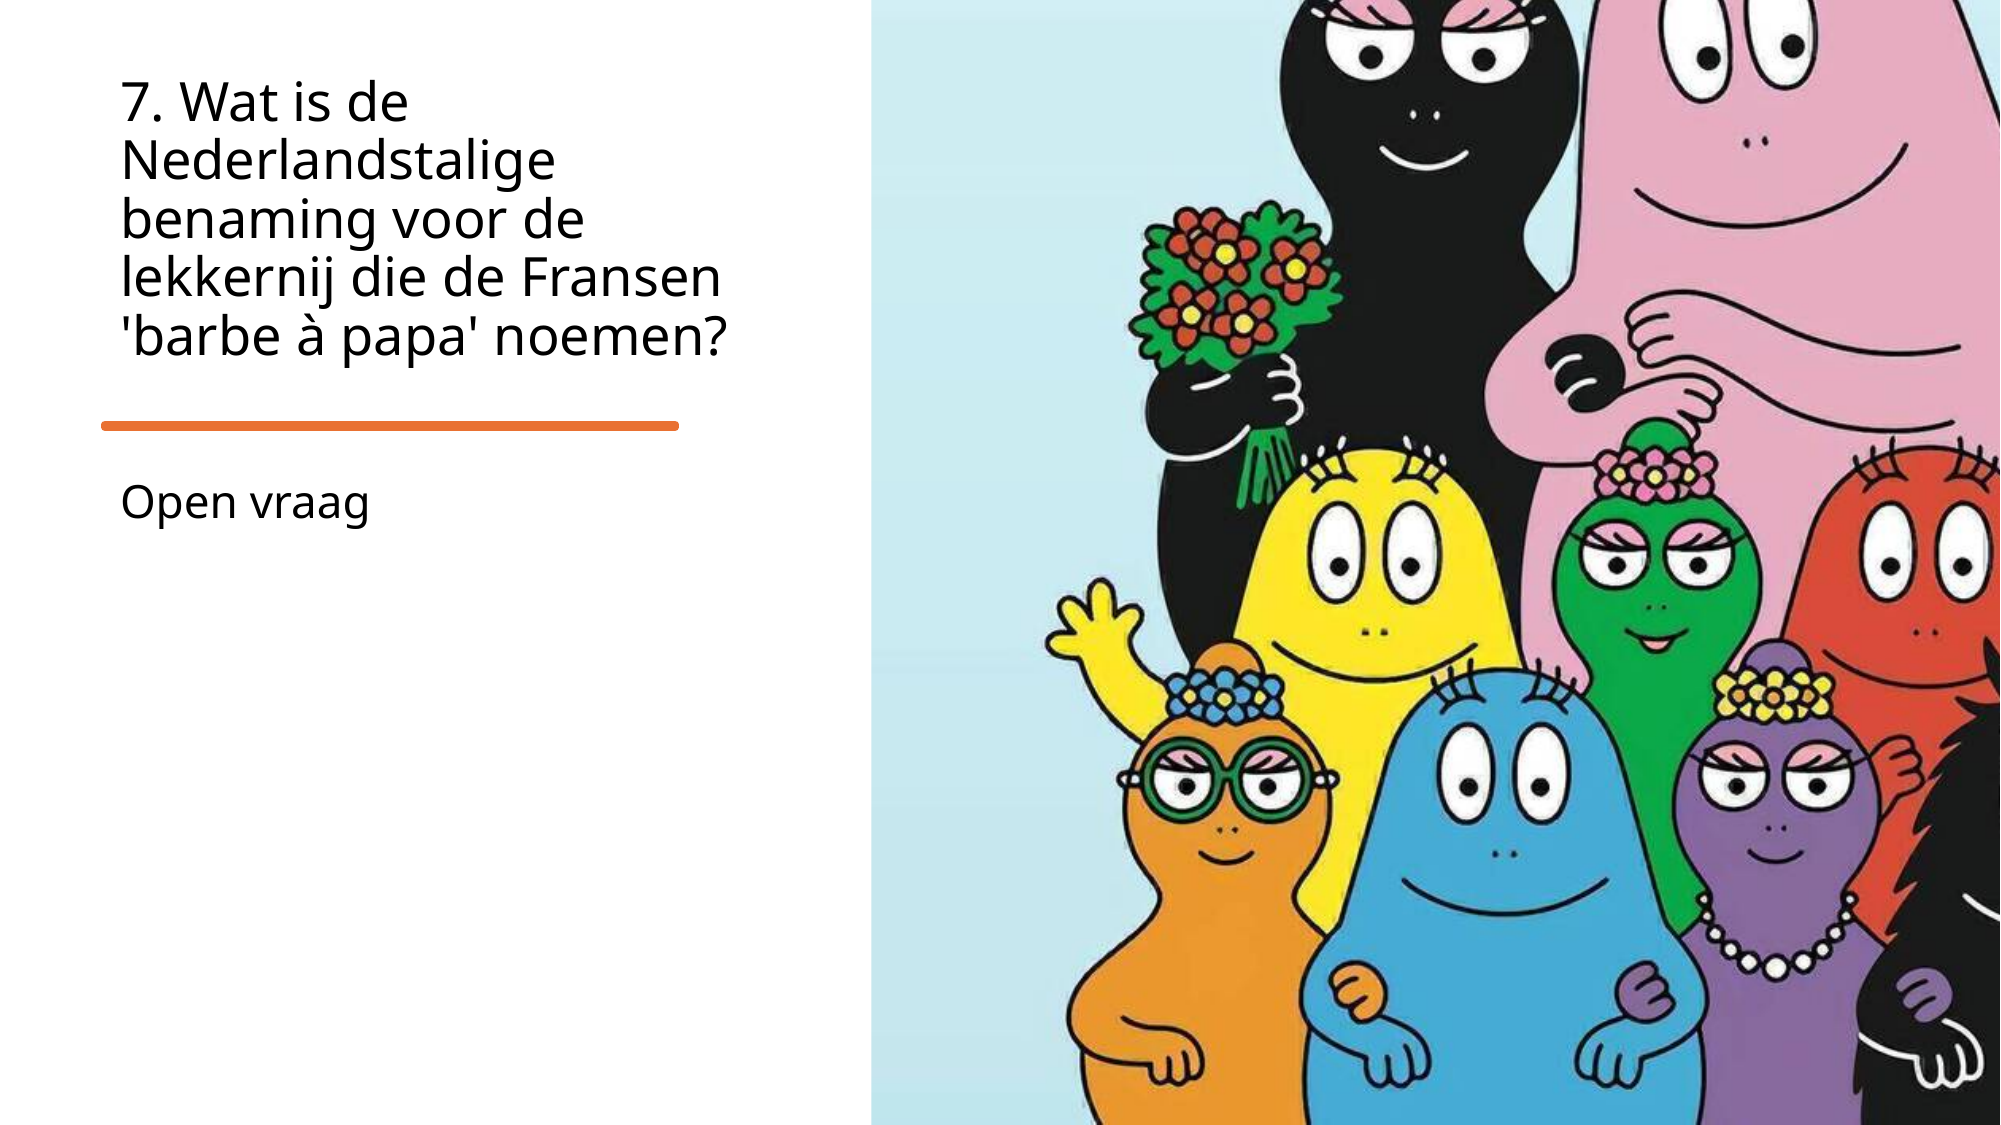

# 7. Wat is de Nederlandstalige benaming voor de lekkernij die de Fransen 'barbe à papa' noemen?
Open vraag